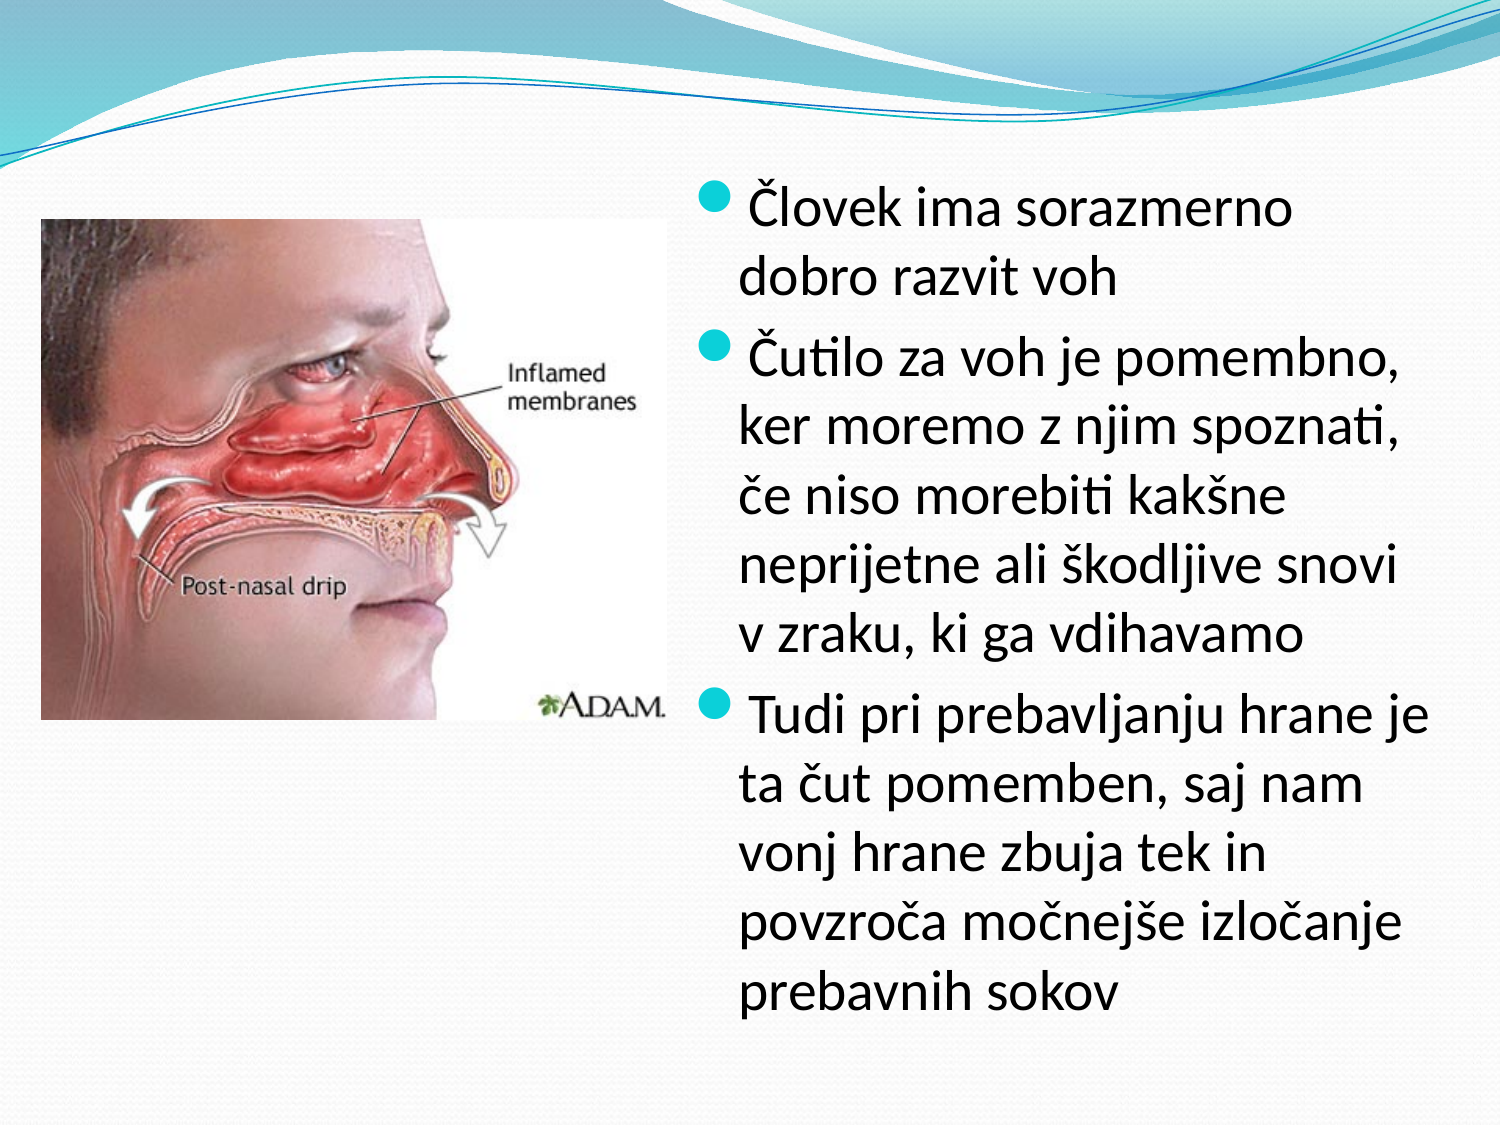

# Človek ima sorazmerno dobro razvit voh
Čutilo za voh je pomembno, ker moremo z njim spoznati, če niso morebiti kakšne neprijetne ali škodljive snovi v zraku, ki ga vdihavamo
Tudi pri prebavljanju hrane je ta čut pomemben, saj nam vonj hrane zbuja tek in povzroča močnejše izločanje prebavnih sokov